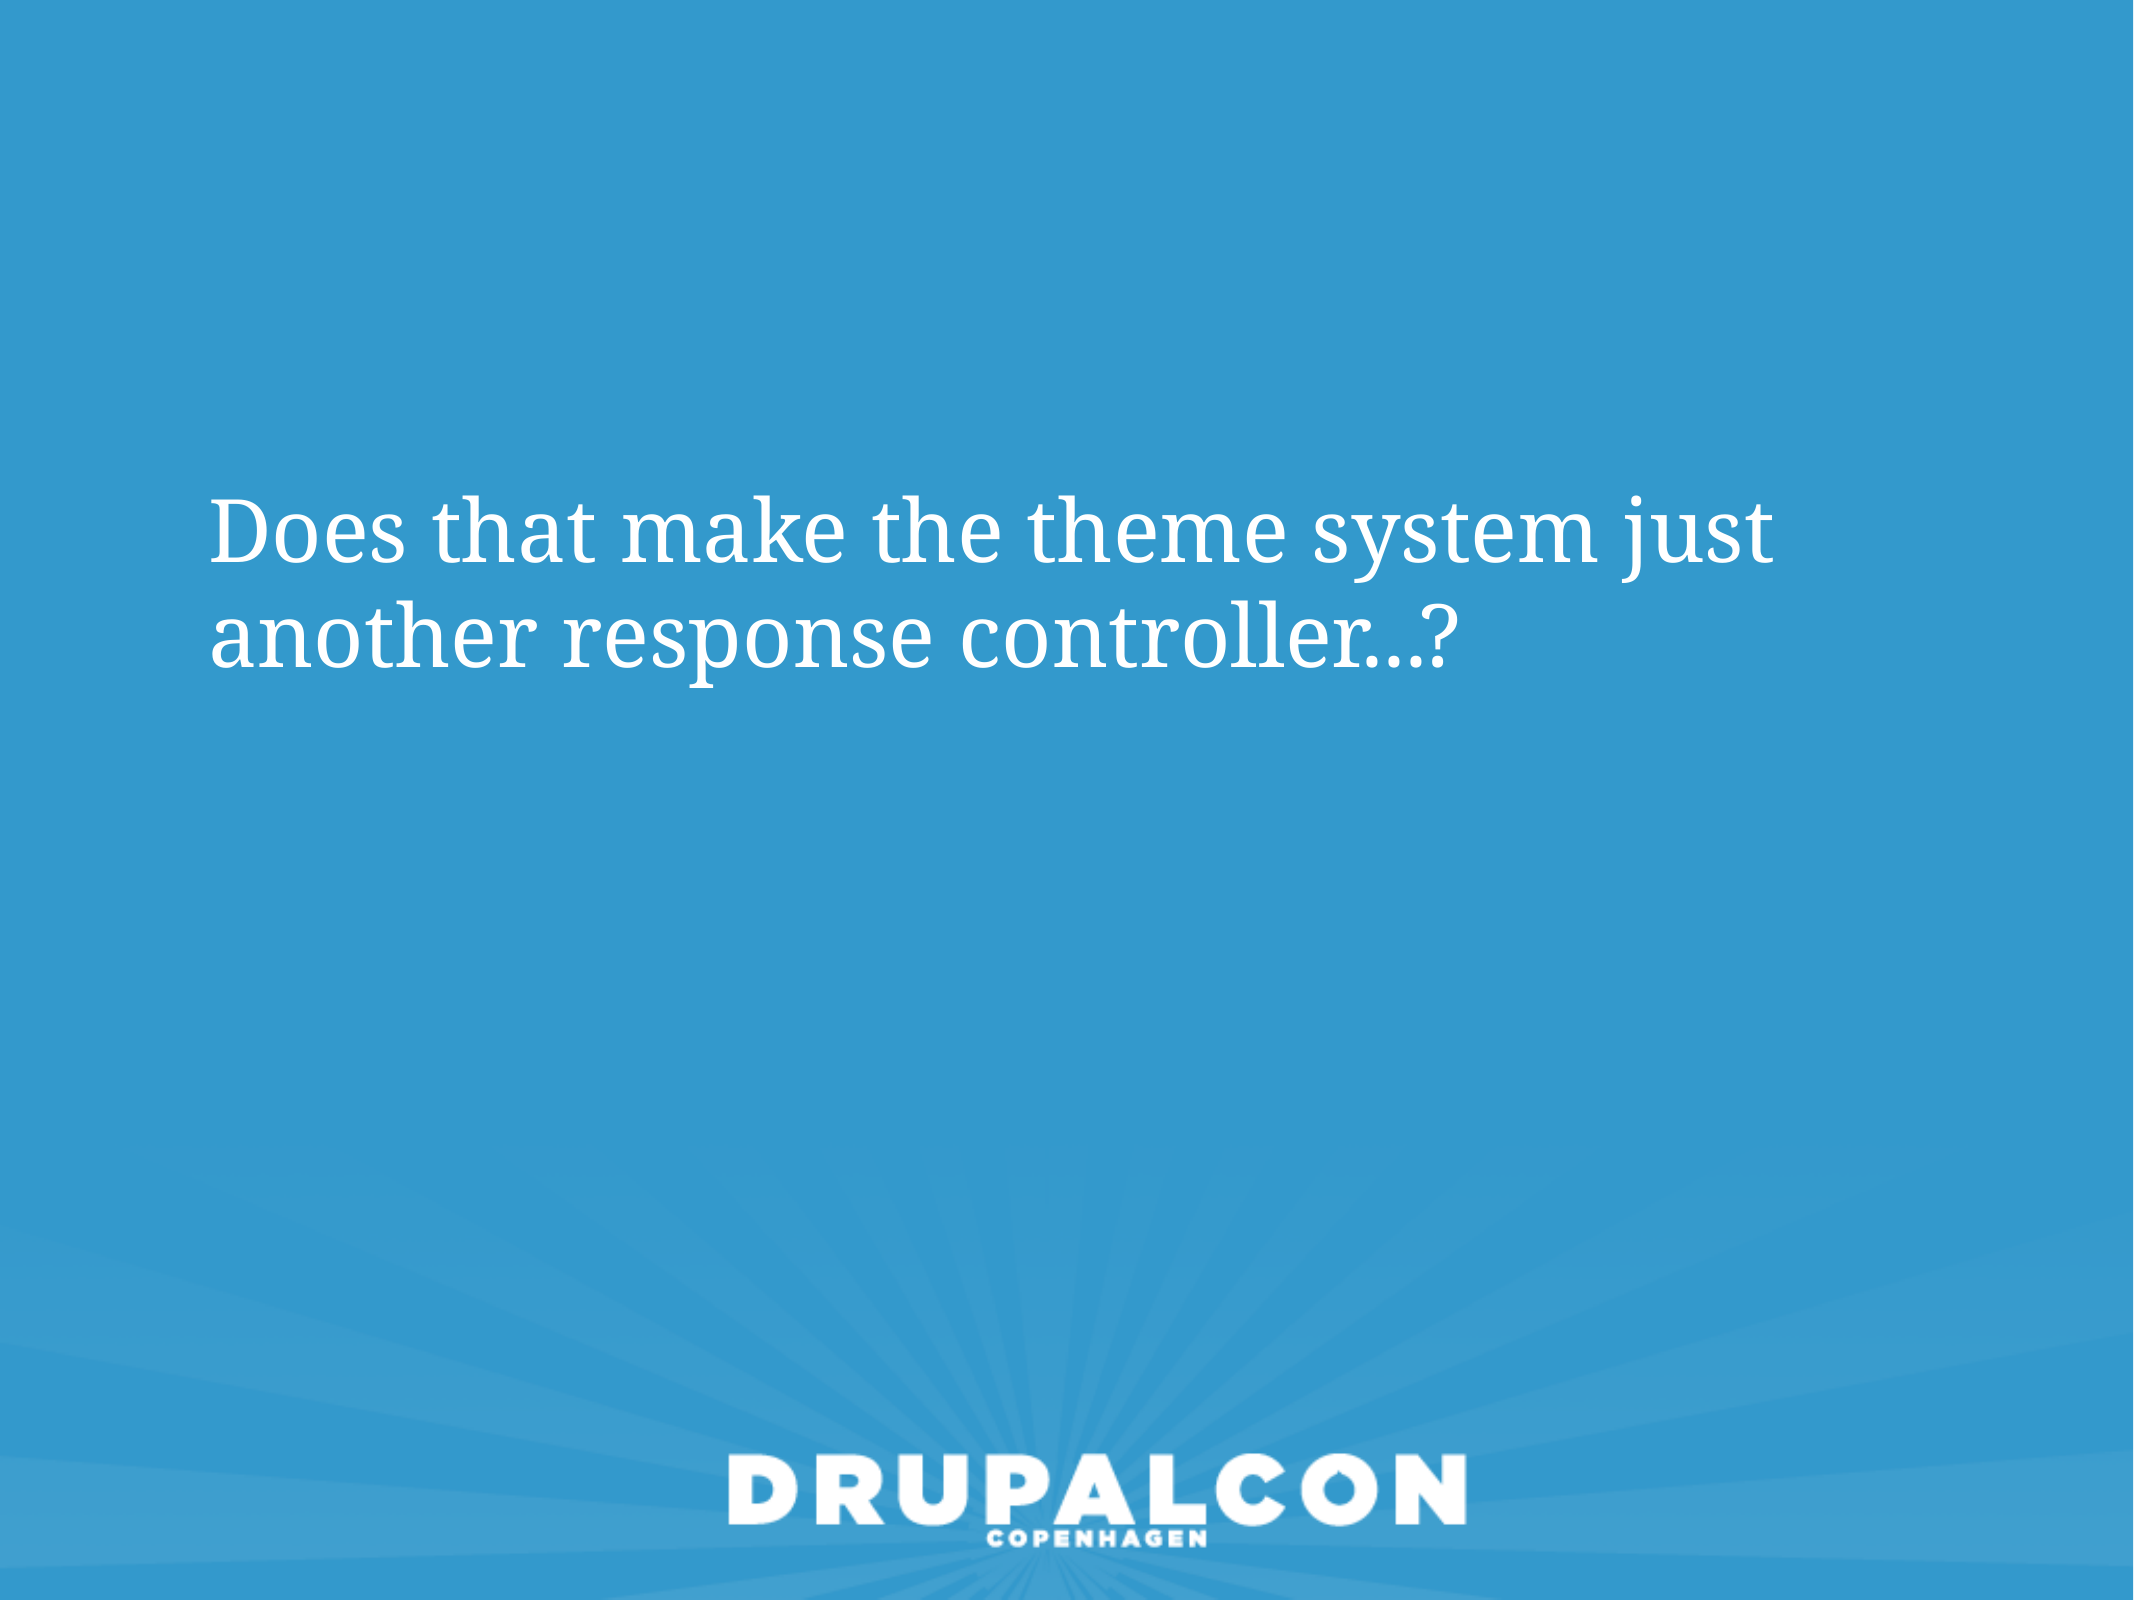

# Does that make the theme system just another response controller...?